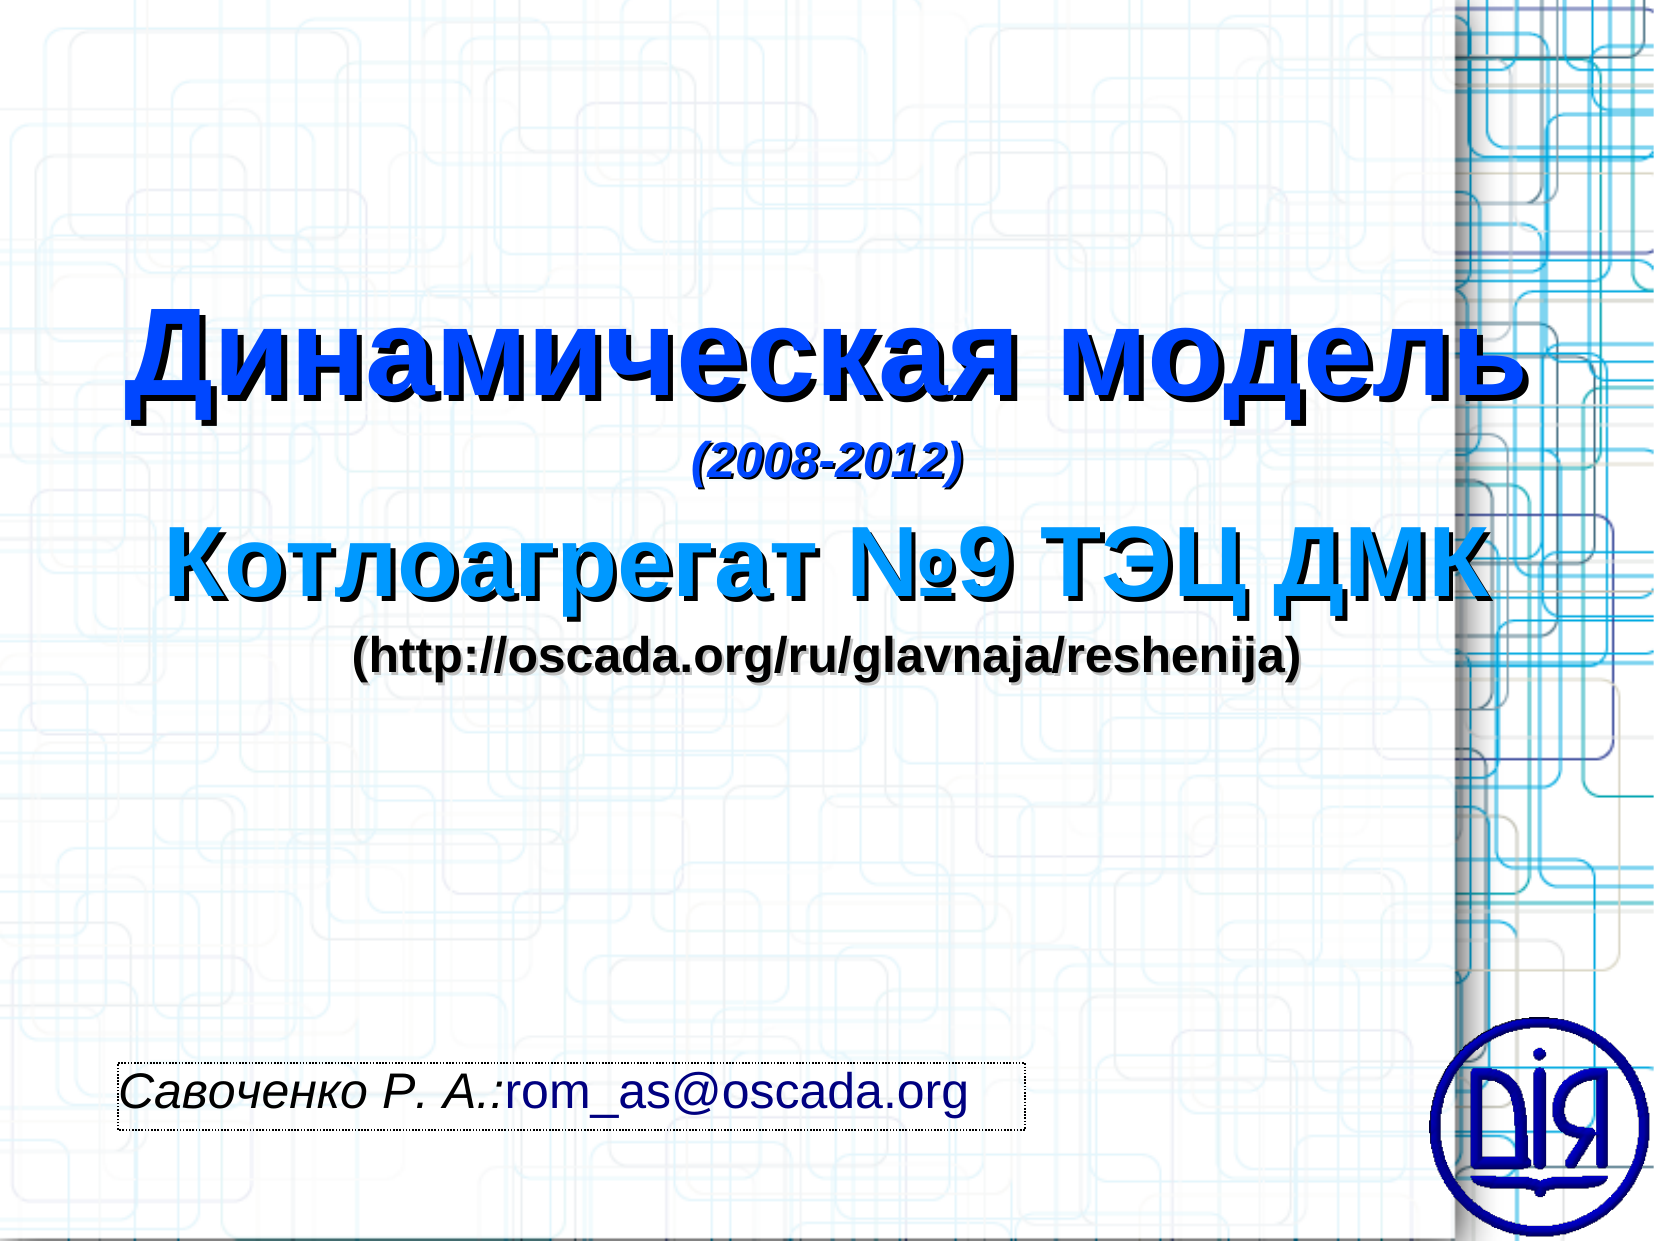

# Динамическая модель (2008-2012) Котлоагрегат №9 ТЭЦ ДМК (http://oscada.org/ru/glavnaja/reshenija)
Савоченко Р. А.:rom_as@oscada.org